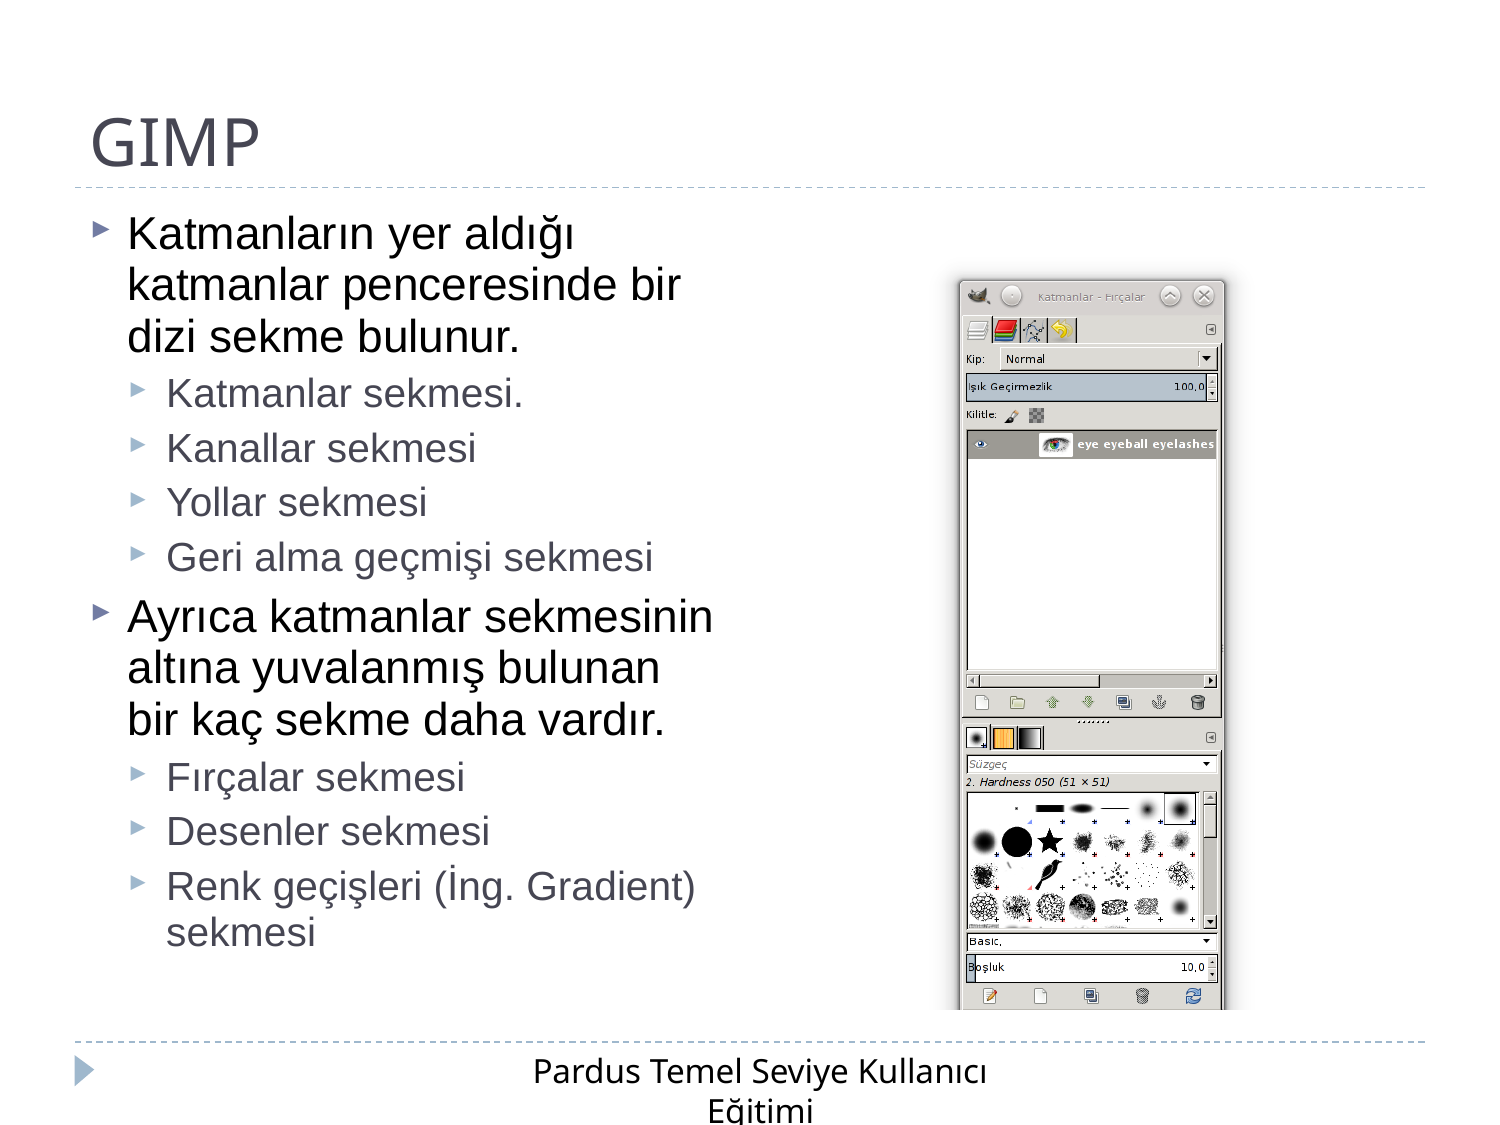

# GIMP
Katmanların yer aldığı katmanlar penceresinde bir dizi sekme bulunur.
Katmanlar sekmesi.
Kanallar sekmesi
Yollar sekmesi
Geri alma geçmişi sekmesi
Ayrıca katmanlar sekmesinin altına yuvalanmış bulunan bir kaç sekme daha vardır.
Fırçalar sekmesi
Desenler sekmesi
Renk geçişleri (İng. Gradient) sekmesi